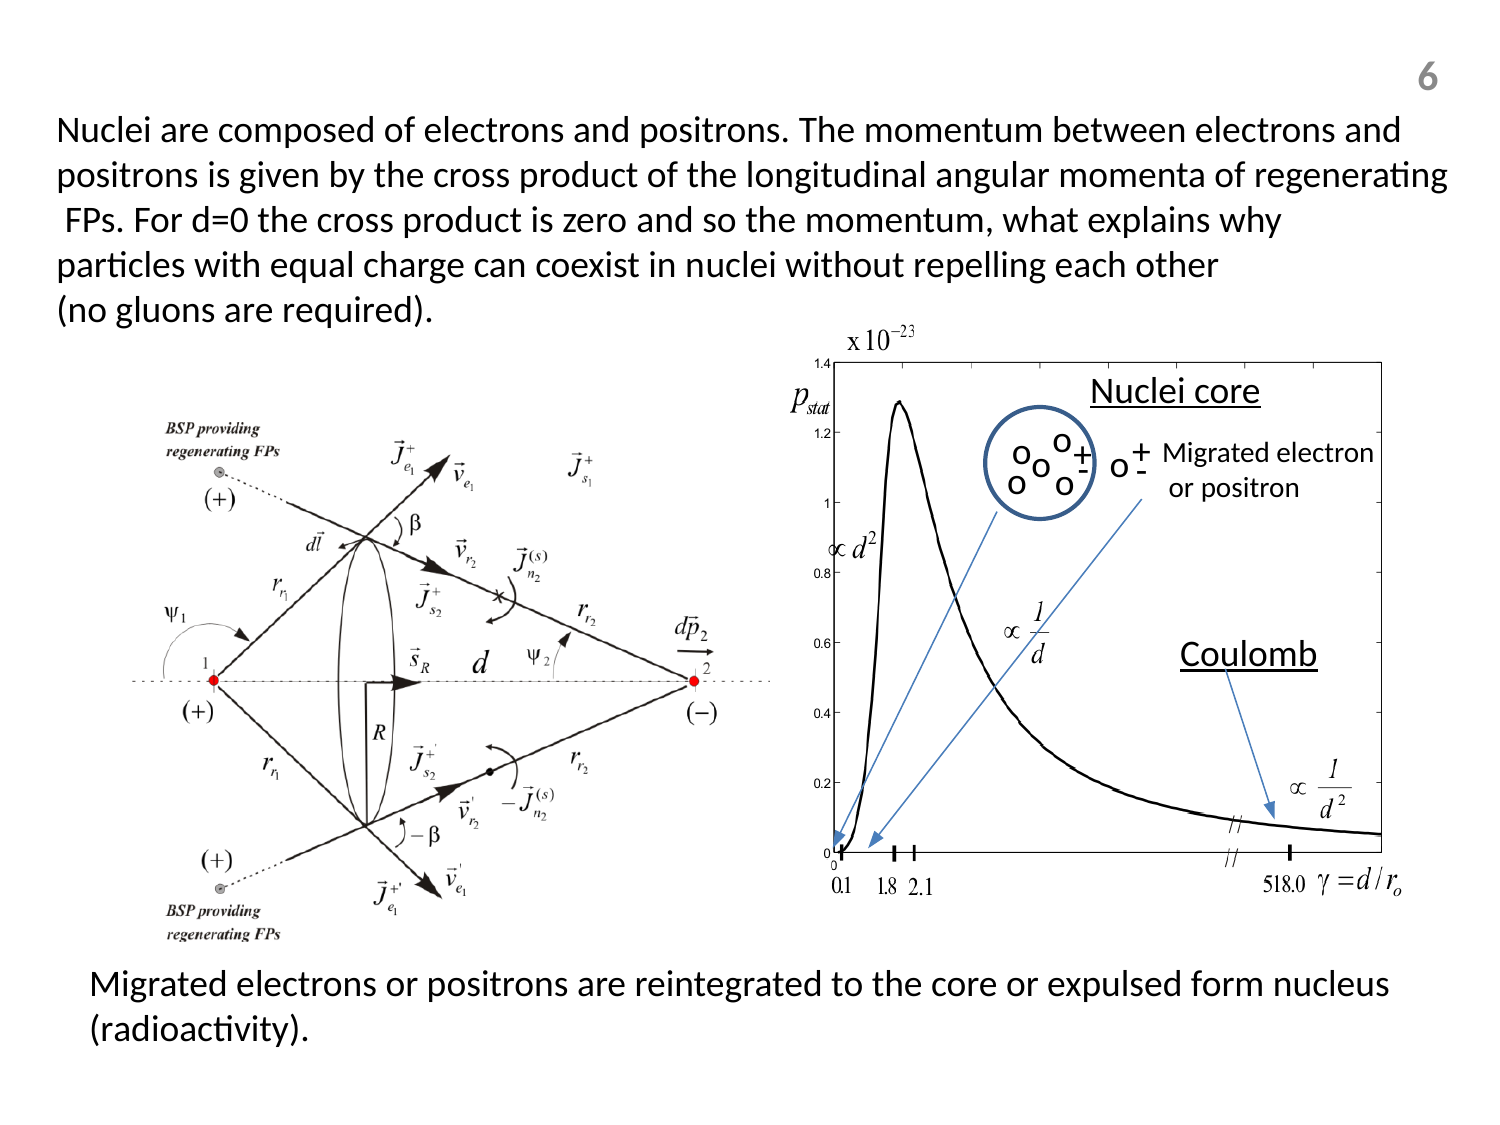

2
Nuclei are composed of electrons and positrons. The momentum between electrons and
positrons is given by the cross product of the longitudinal angular momenta of regenerating
 FPs. For d=0 the cross product is zero and so the momentum, what explains why
particles with equal charge can coexist in nuclei without repelling each other
(no gluons are required).
Nuclei core
o
o
o
+
+
Migrated electron
 or positron
o
o
-
-
o
o
Coulomb
Migrated electrons or positrons are reintegrated to the core or expulsed form nucleus
(radioactivity).